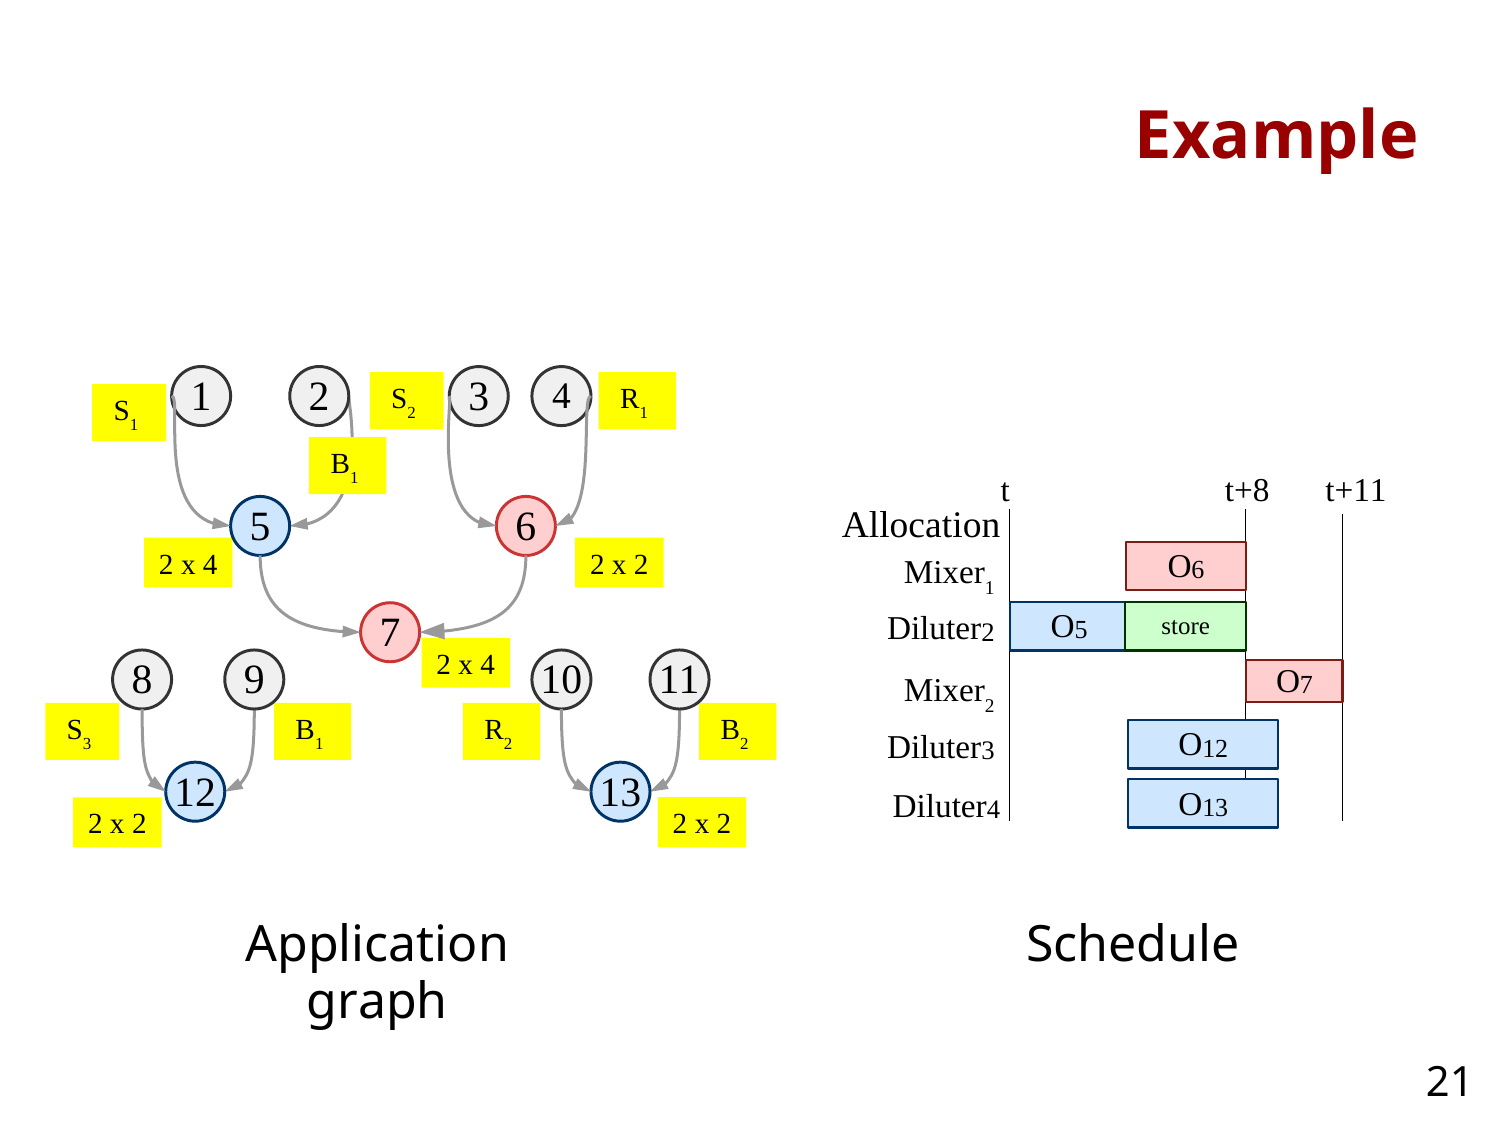

# Example
1
2
3
4
 S2
 R1
 S1
 B1
5
6
2 x 2
2 x 4
7
2 x 4
8
9
10
11
 S3
 B1
 R2
 B2
12
13
2 x 2
2 x 2
t
t+8
t+11
Allocation
O6
Mixer1
store
Diluter2
O5
O7
Mixer2
Diluter3
O12
O13
Diluter4
Schedule
Application graph